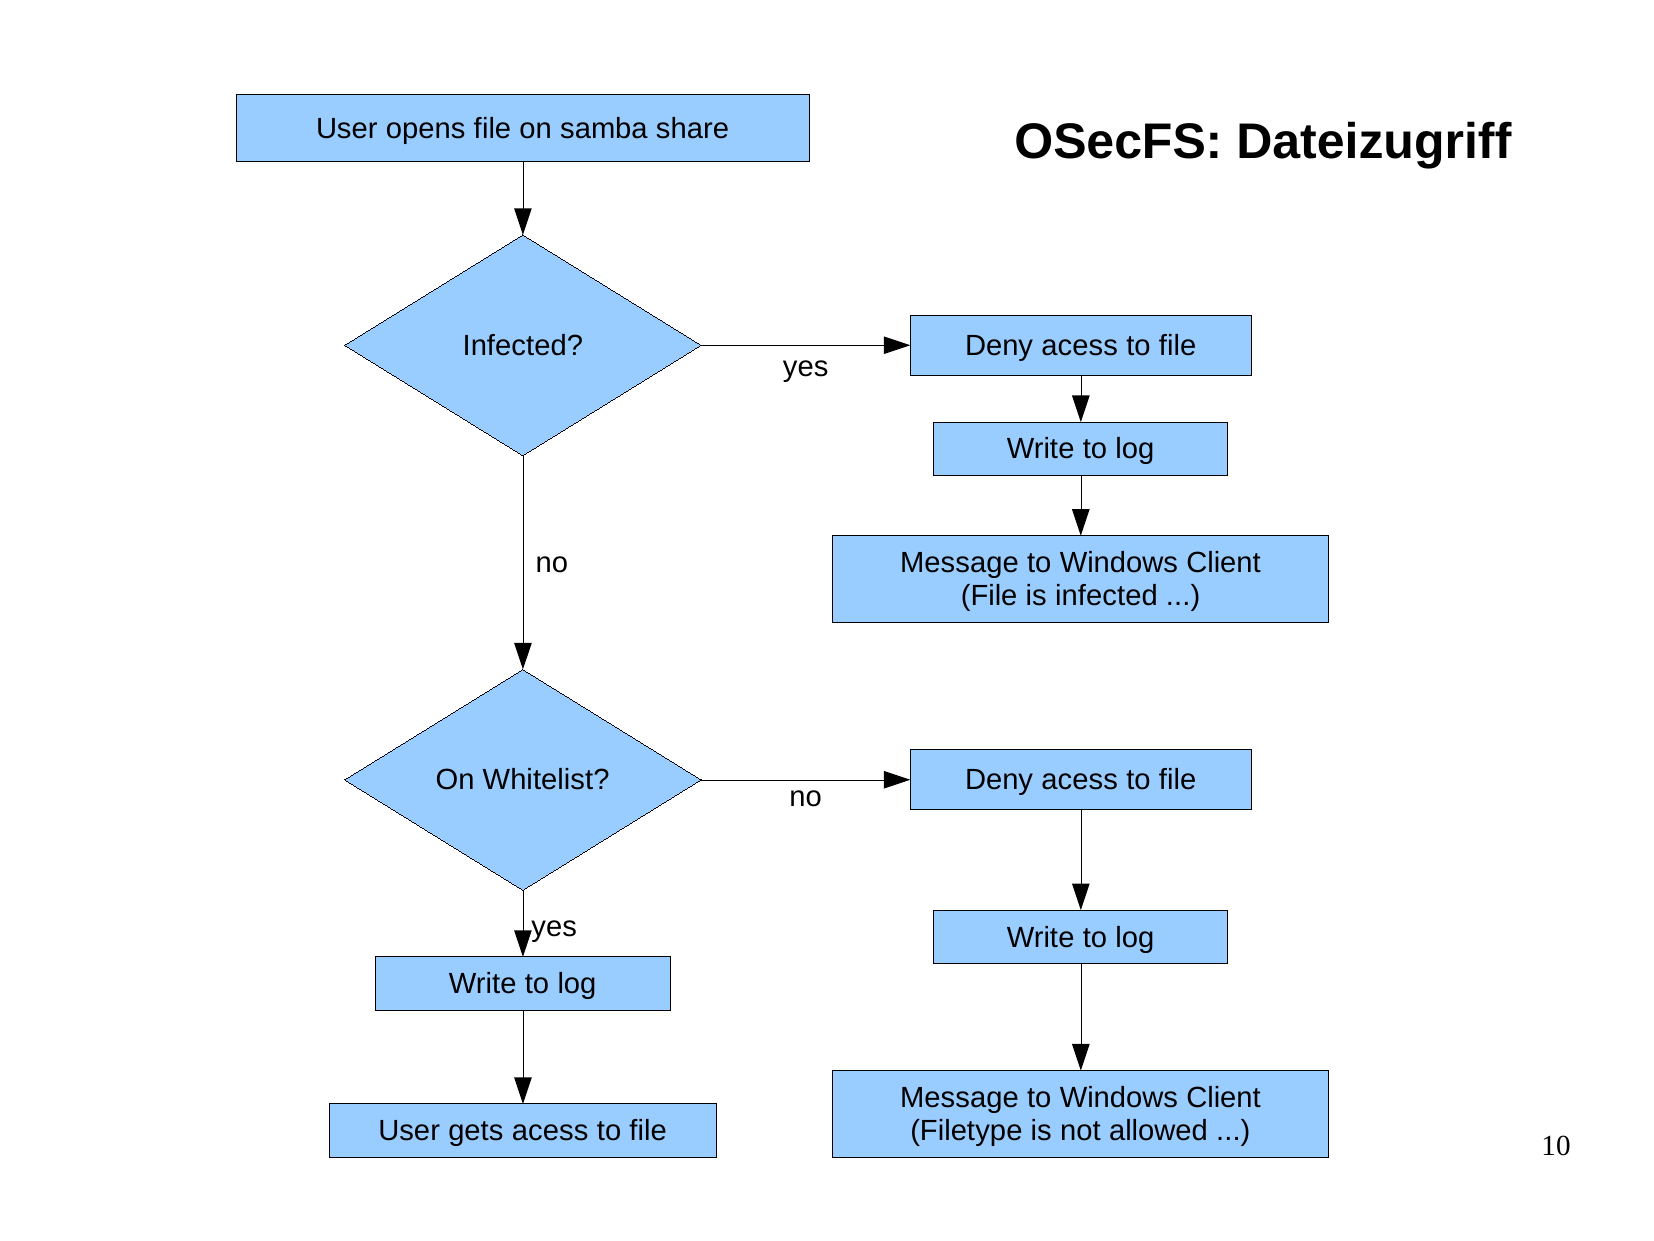

User opens file on samba share
Infected?
Deny acess to file
Write to log
Message to Windows Client
(File is infected ...)
On Whitelist?
Deny acess to file
Write to log
Write to log
Message to Windows Client
(Filetype is not allowed ...)
User gets acess to file
# OSecFS: Dateizugriff
10